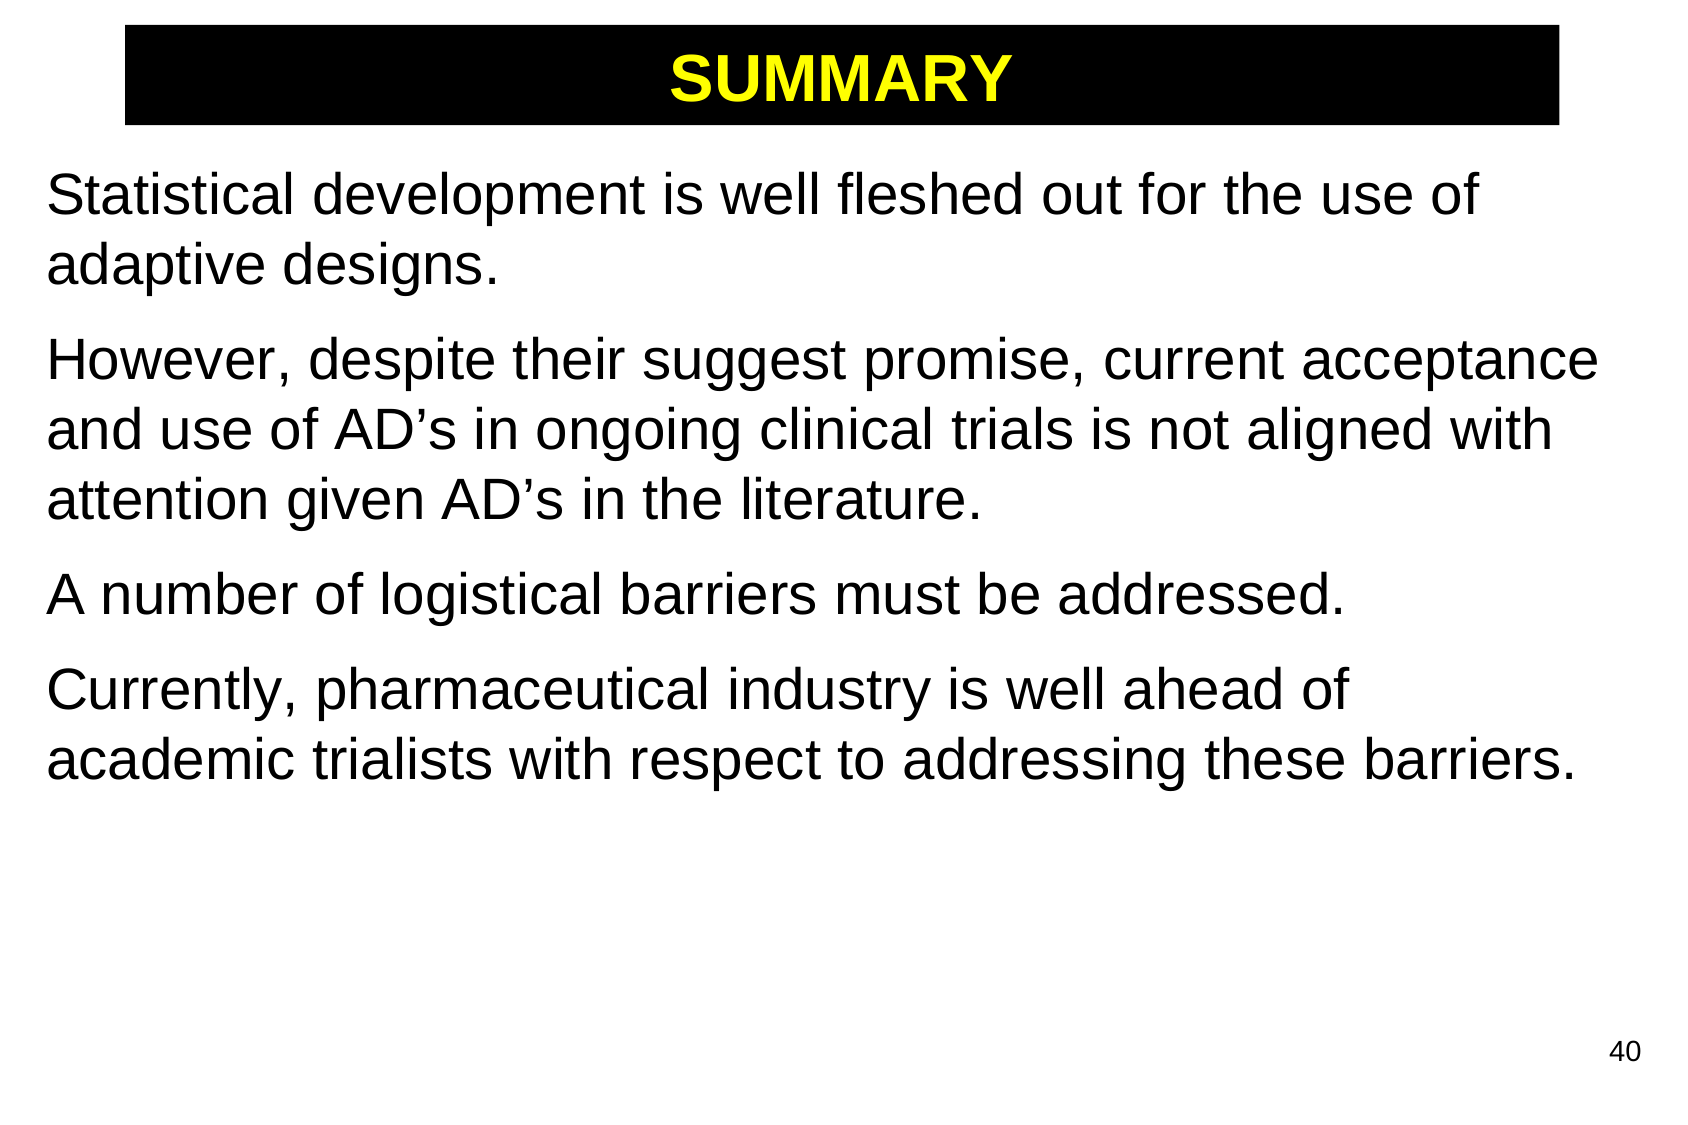

SUMMARY
Statistical development is well fleshed out for the use of adaptive designs.
However, despite their suggest promise, current acceptance and use of AD’s in ongoing clinical trials is not aligned with attention given AD’s in the literature.
A number of logistical barriers must be addressed.
Currently, pharmaceutical industry is well ahead of academic trialists with respect to addressing these barriers.